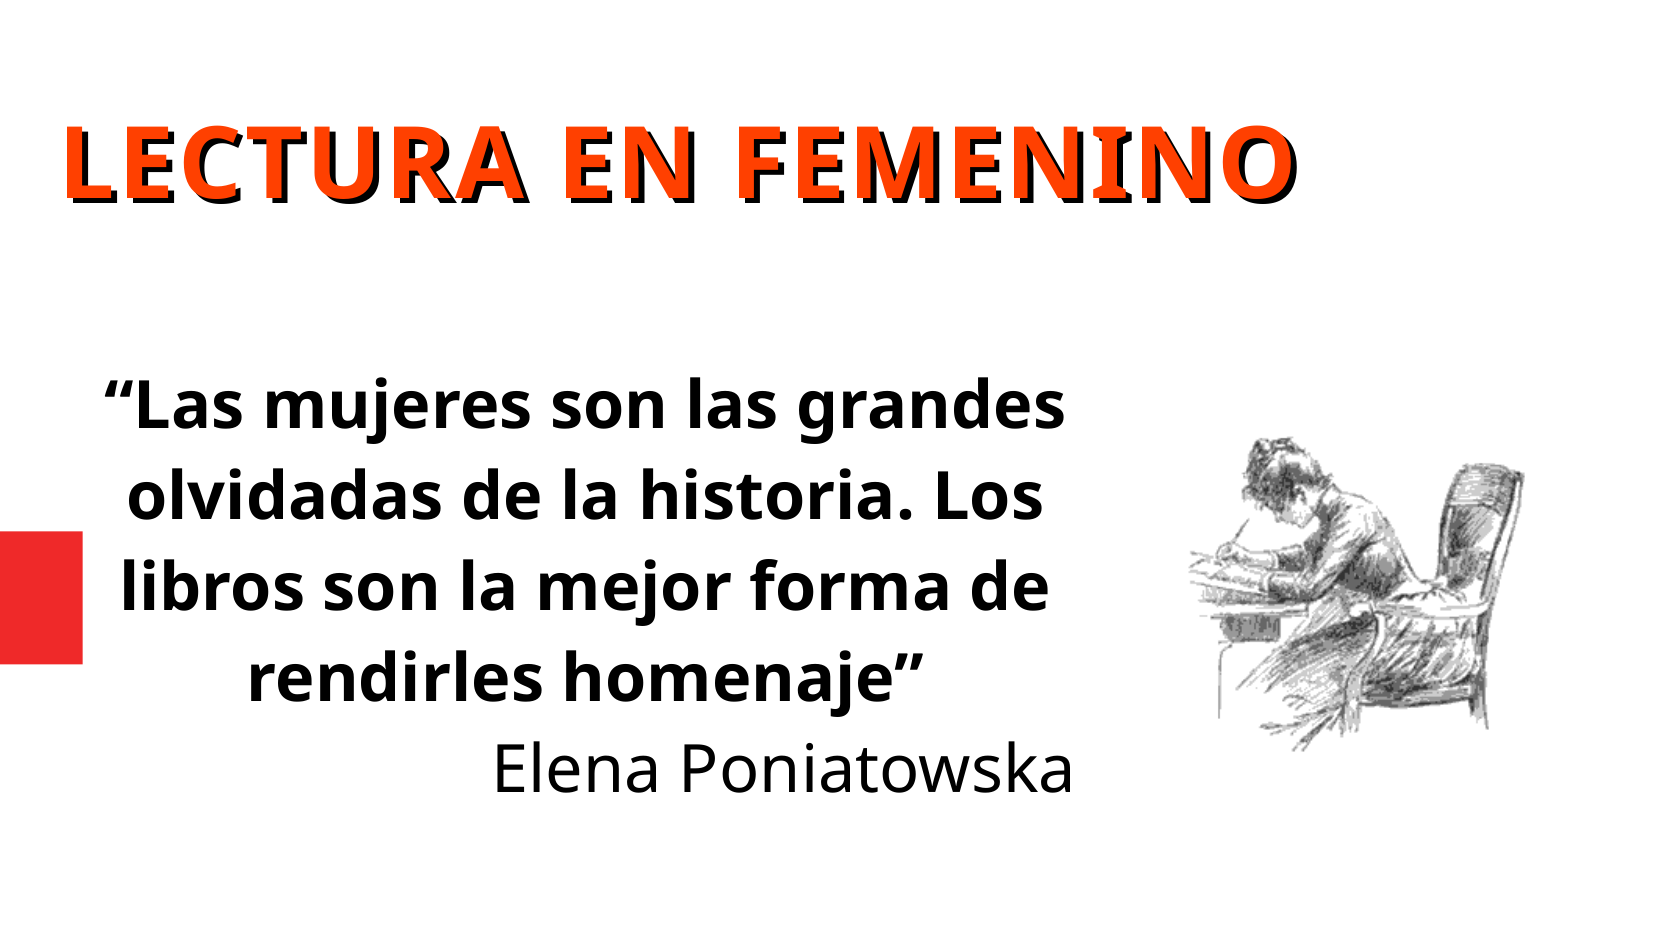

# LECTURA EN FEMENINO
“Las mujeres son las grandes olvidadas de la historia. Los libros son la mejor forma de rendirles homenaje”
 Elena Poniatowska